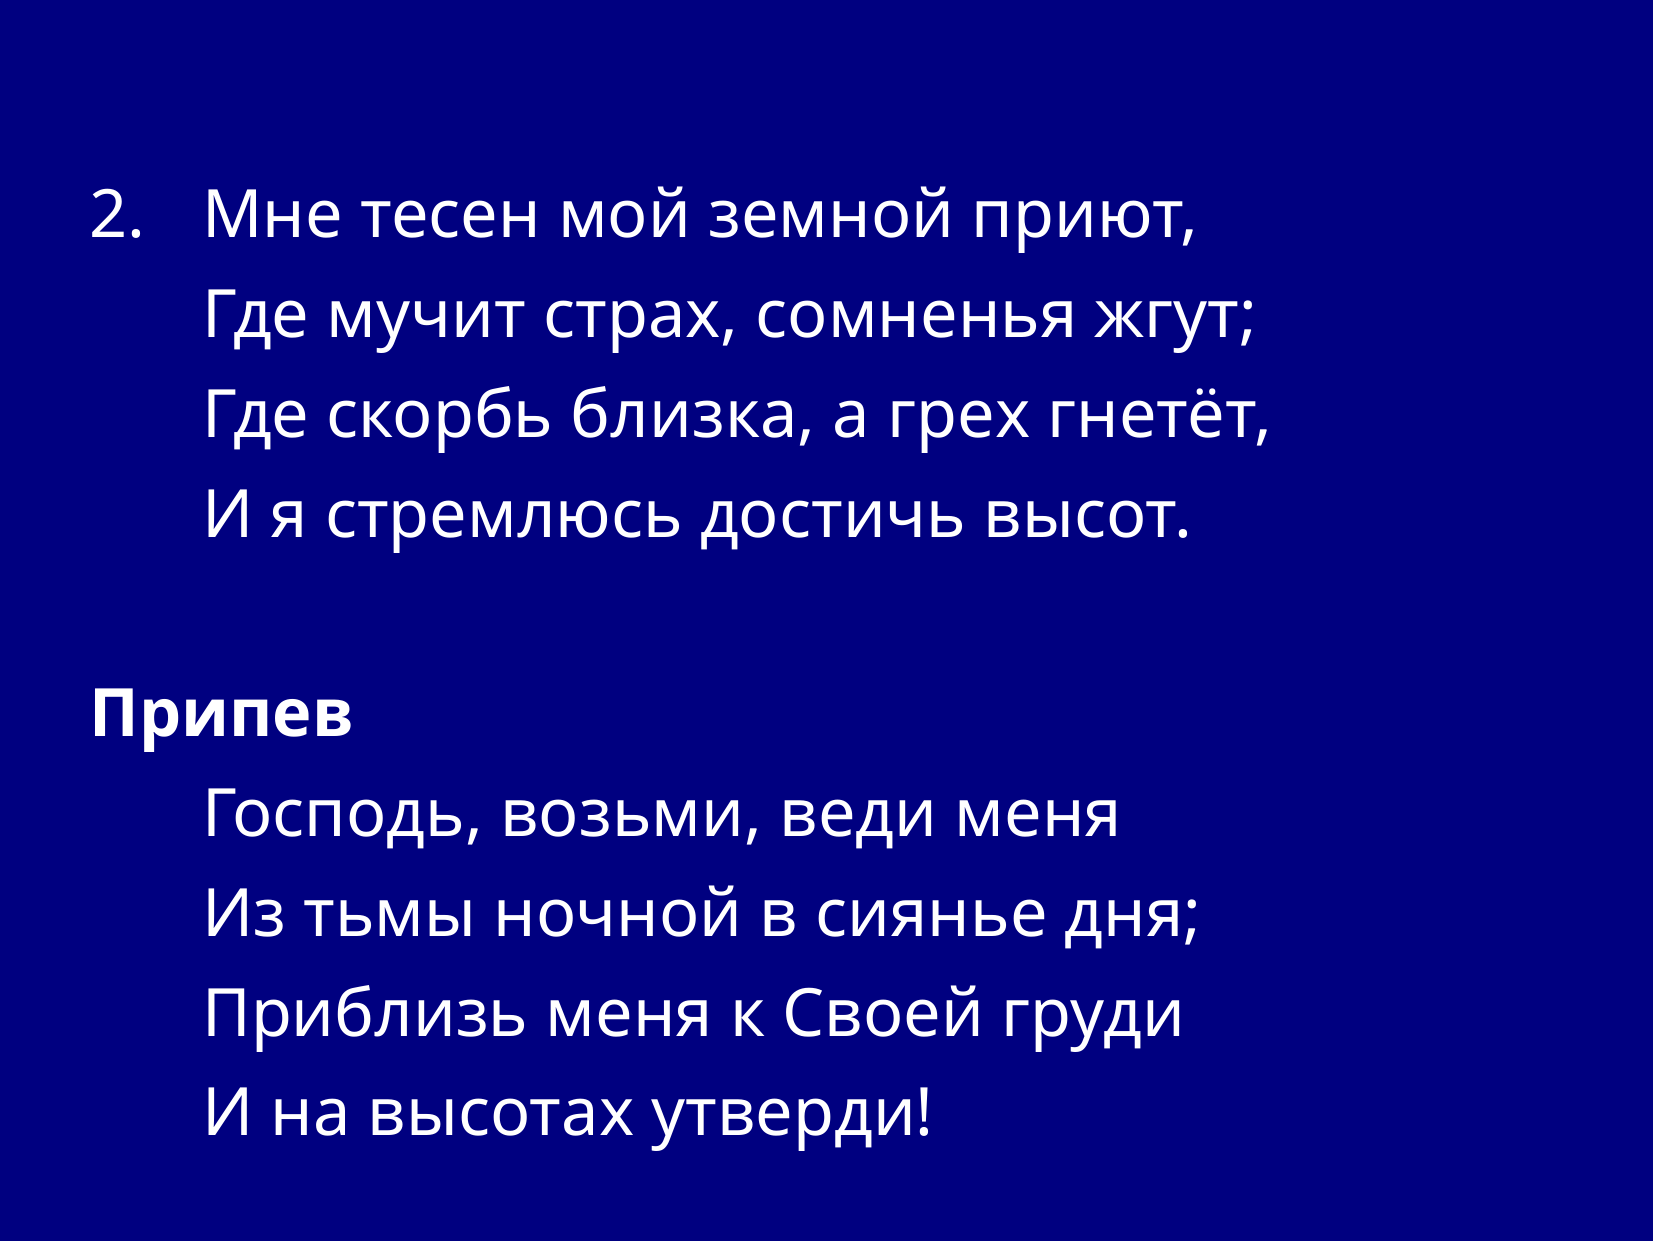

2.	Мне тесен мой земной приют,
	Где мучит страх, сомненья жгут;
	Где скорбь близка, а грех гнетёт,
	И я стремлюсь достичь высот.
Припев
	Господь, возьми, веди меня
	Из тьмы ночной в сиянье дня;
	Приблизь меня к Своей груди
	И на высотах утверди!